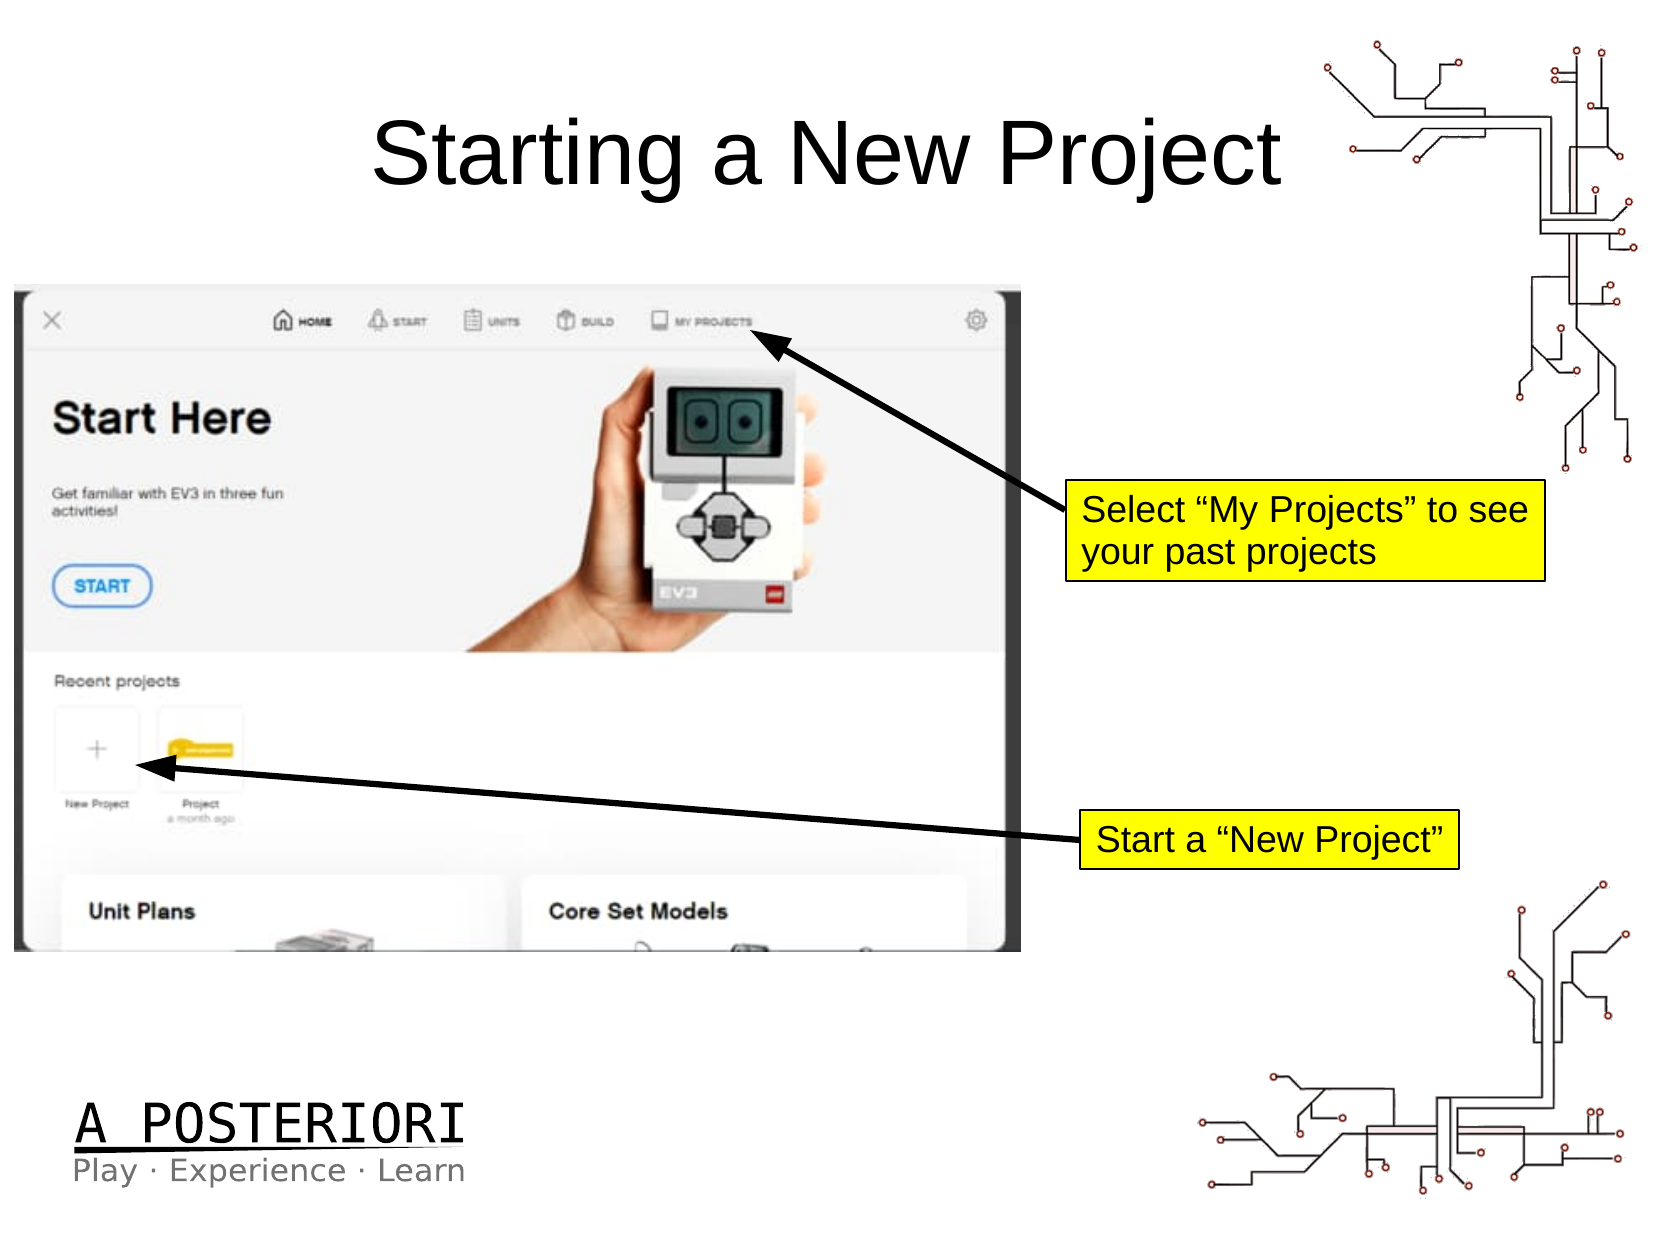

# Starting a New Project
Select “My Projects” to see
your past projects
Start a “New Project”